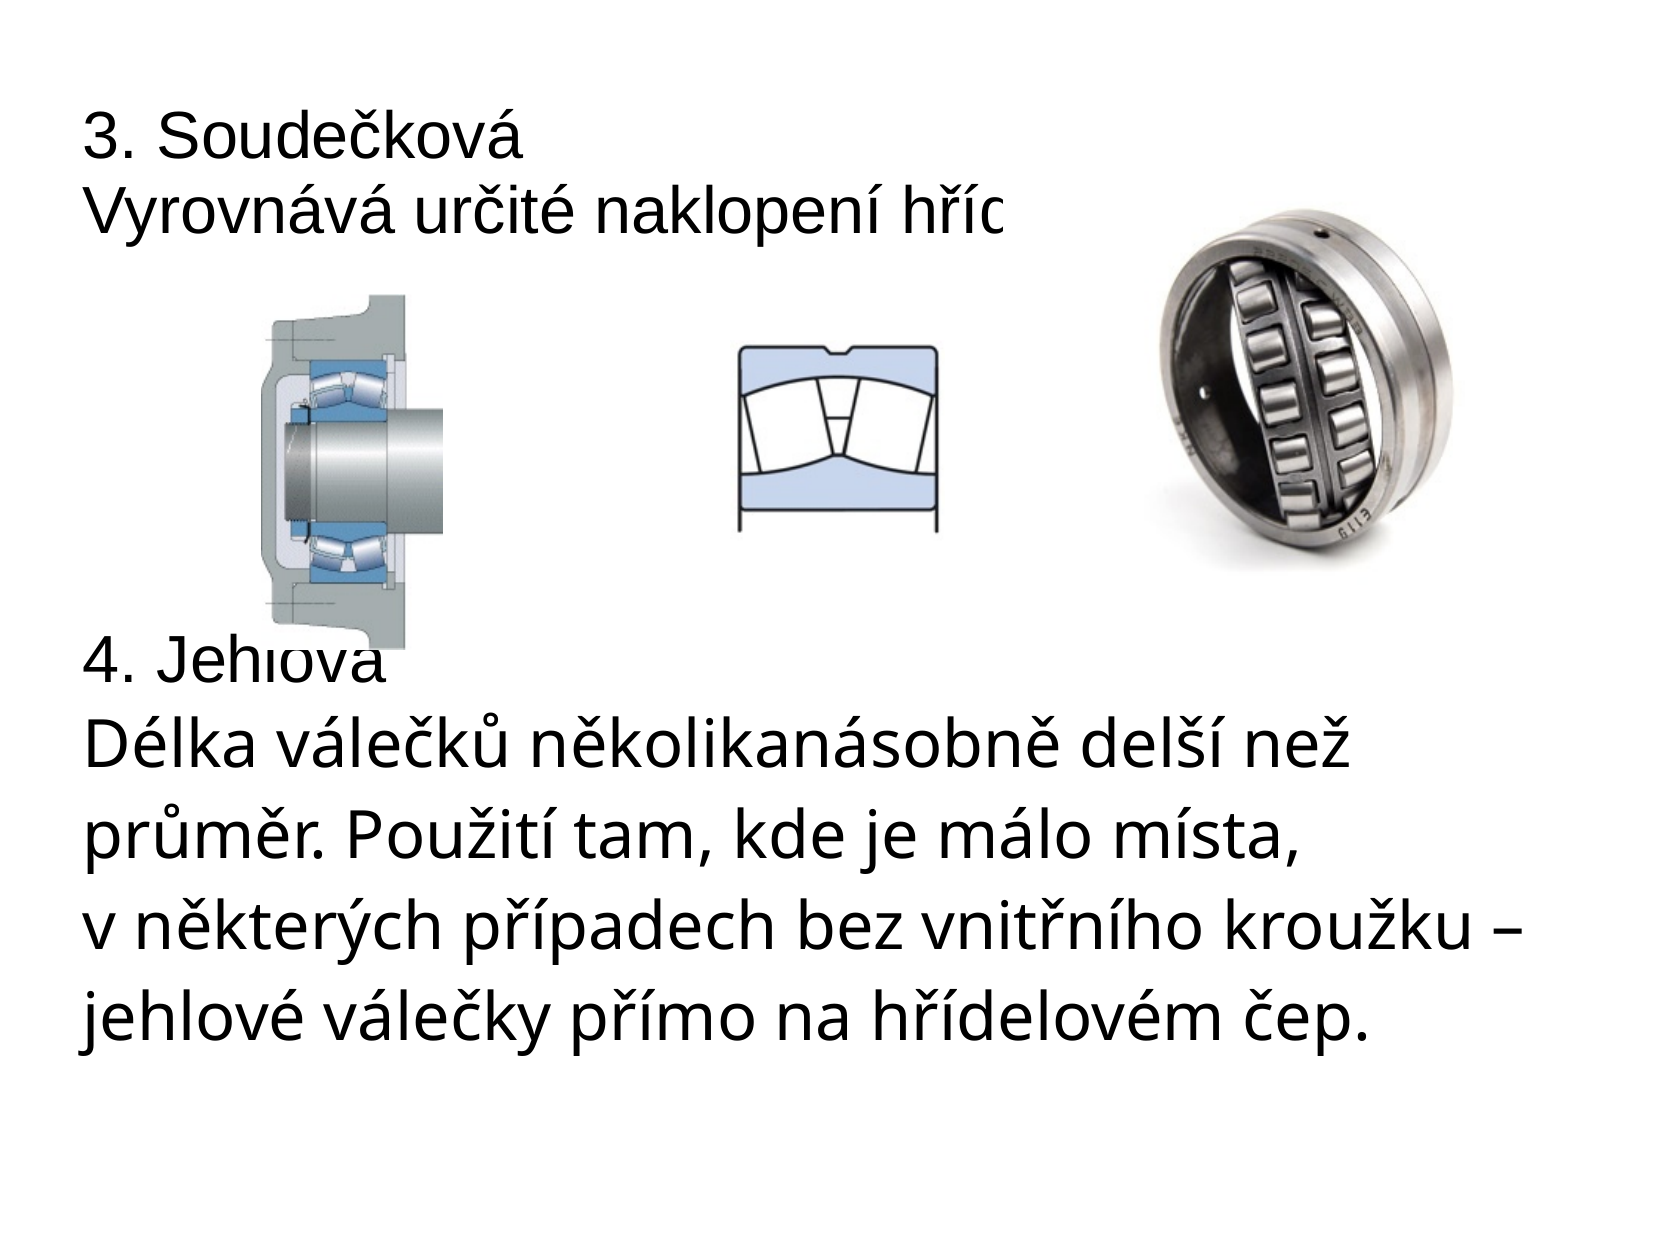

# 3. Soudečková
Vyrovnává určité naklopení hřídele.
4. Jehlová
Délka válečků několikanásobně delší než průměr. Použití tam, kde je málo místa, v některých případech bez vnitřního kroužku – jehlové válečky přímo na hřídelovém čep.